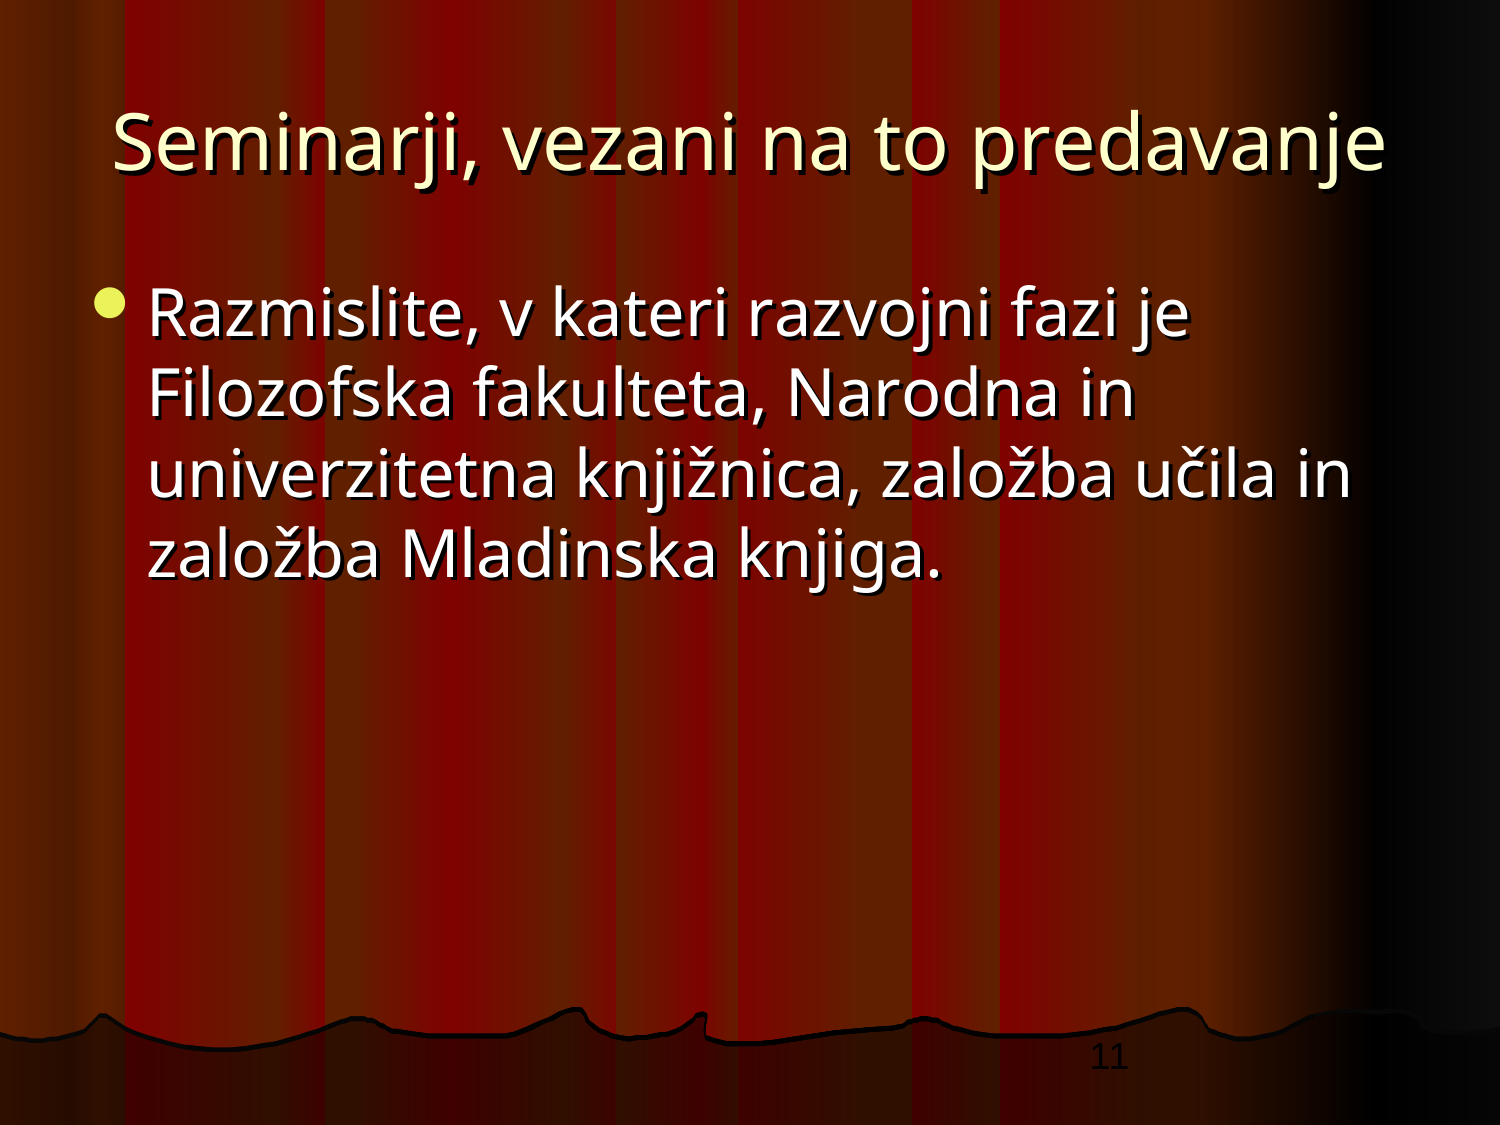

# Seminarji, vezani na to predavanje
Razmislite, v kateri razvojni fazi je Filozofska fakulteta, Narodna in univerzitetna knjižnica, založba učila in založba Mladinska knjiga.
11